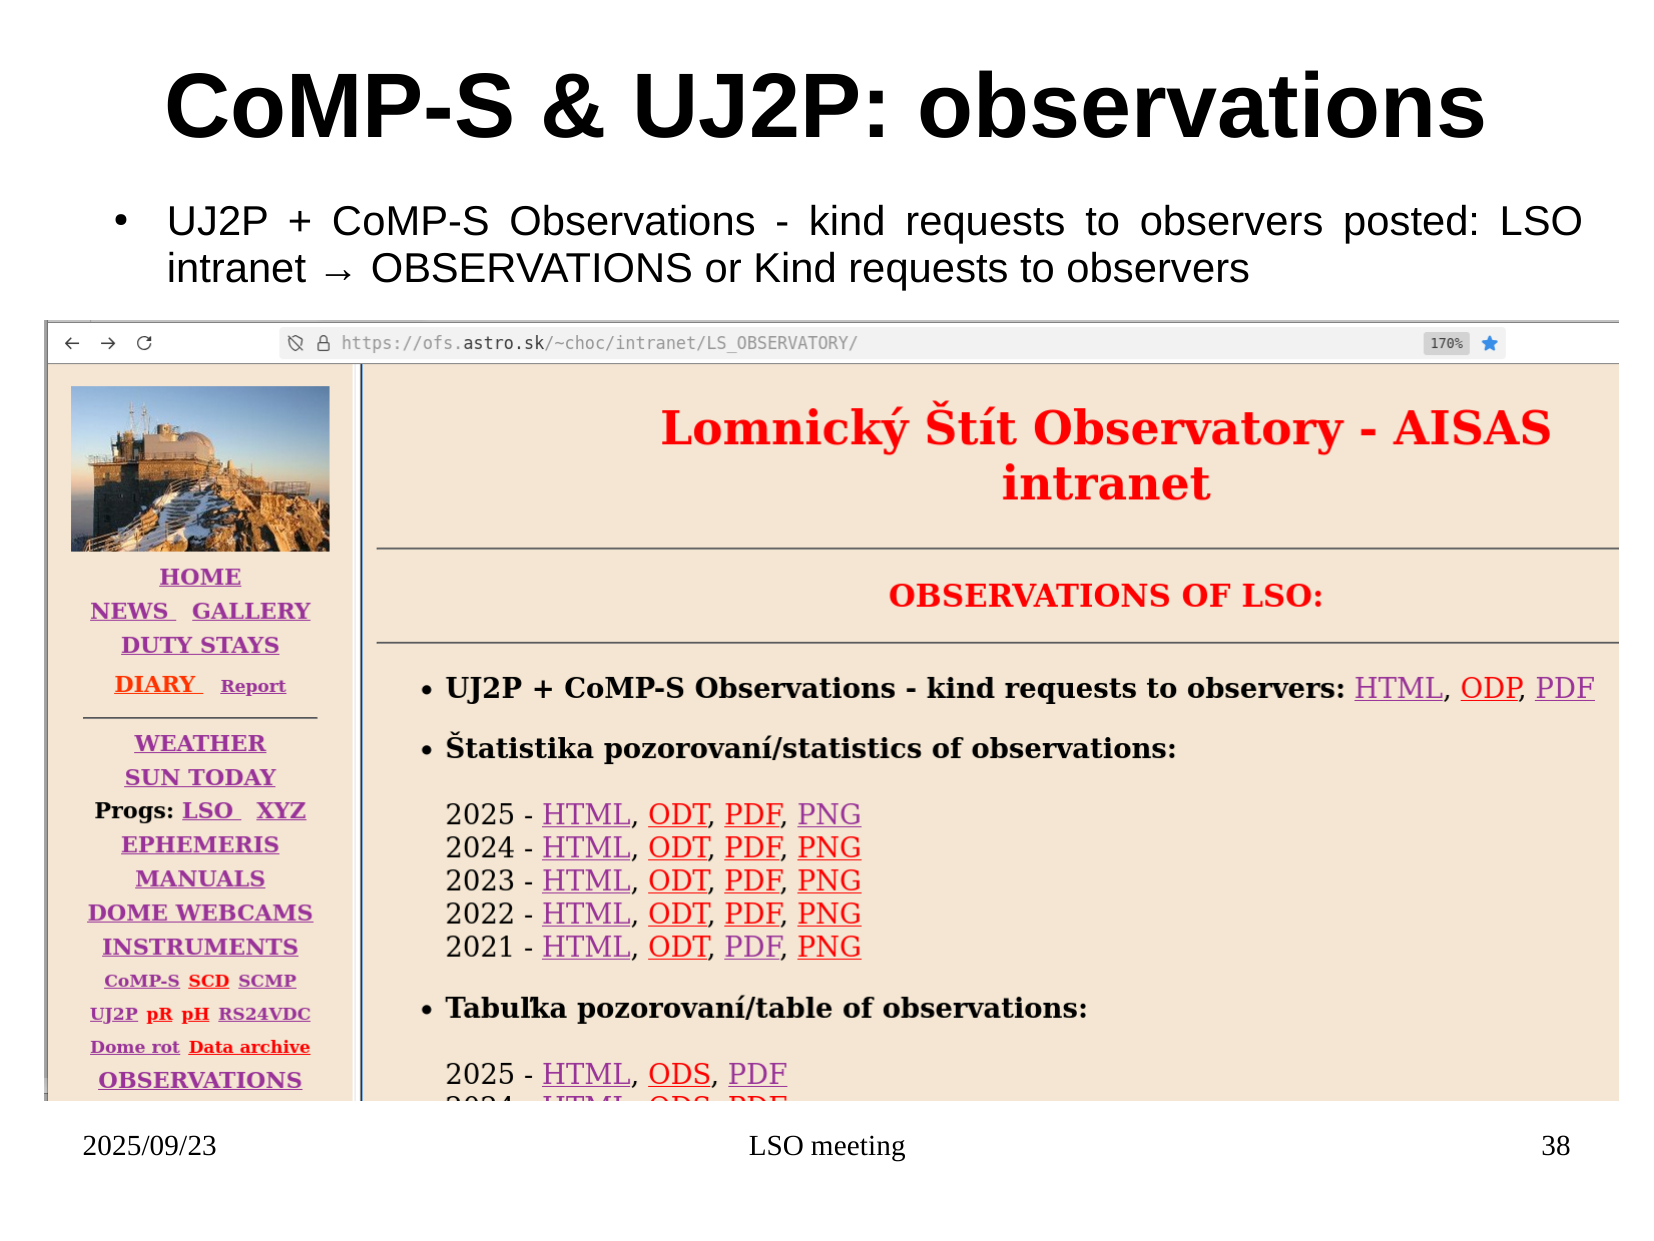

# CoMP-S & UJ2P: observations
UJ2P + CoMP-S Observations - kind requests to observers posted: LSO intranet → OBSERVATIONS or Kind requests to observers
2025/09/23
LSO meeting
38